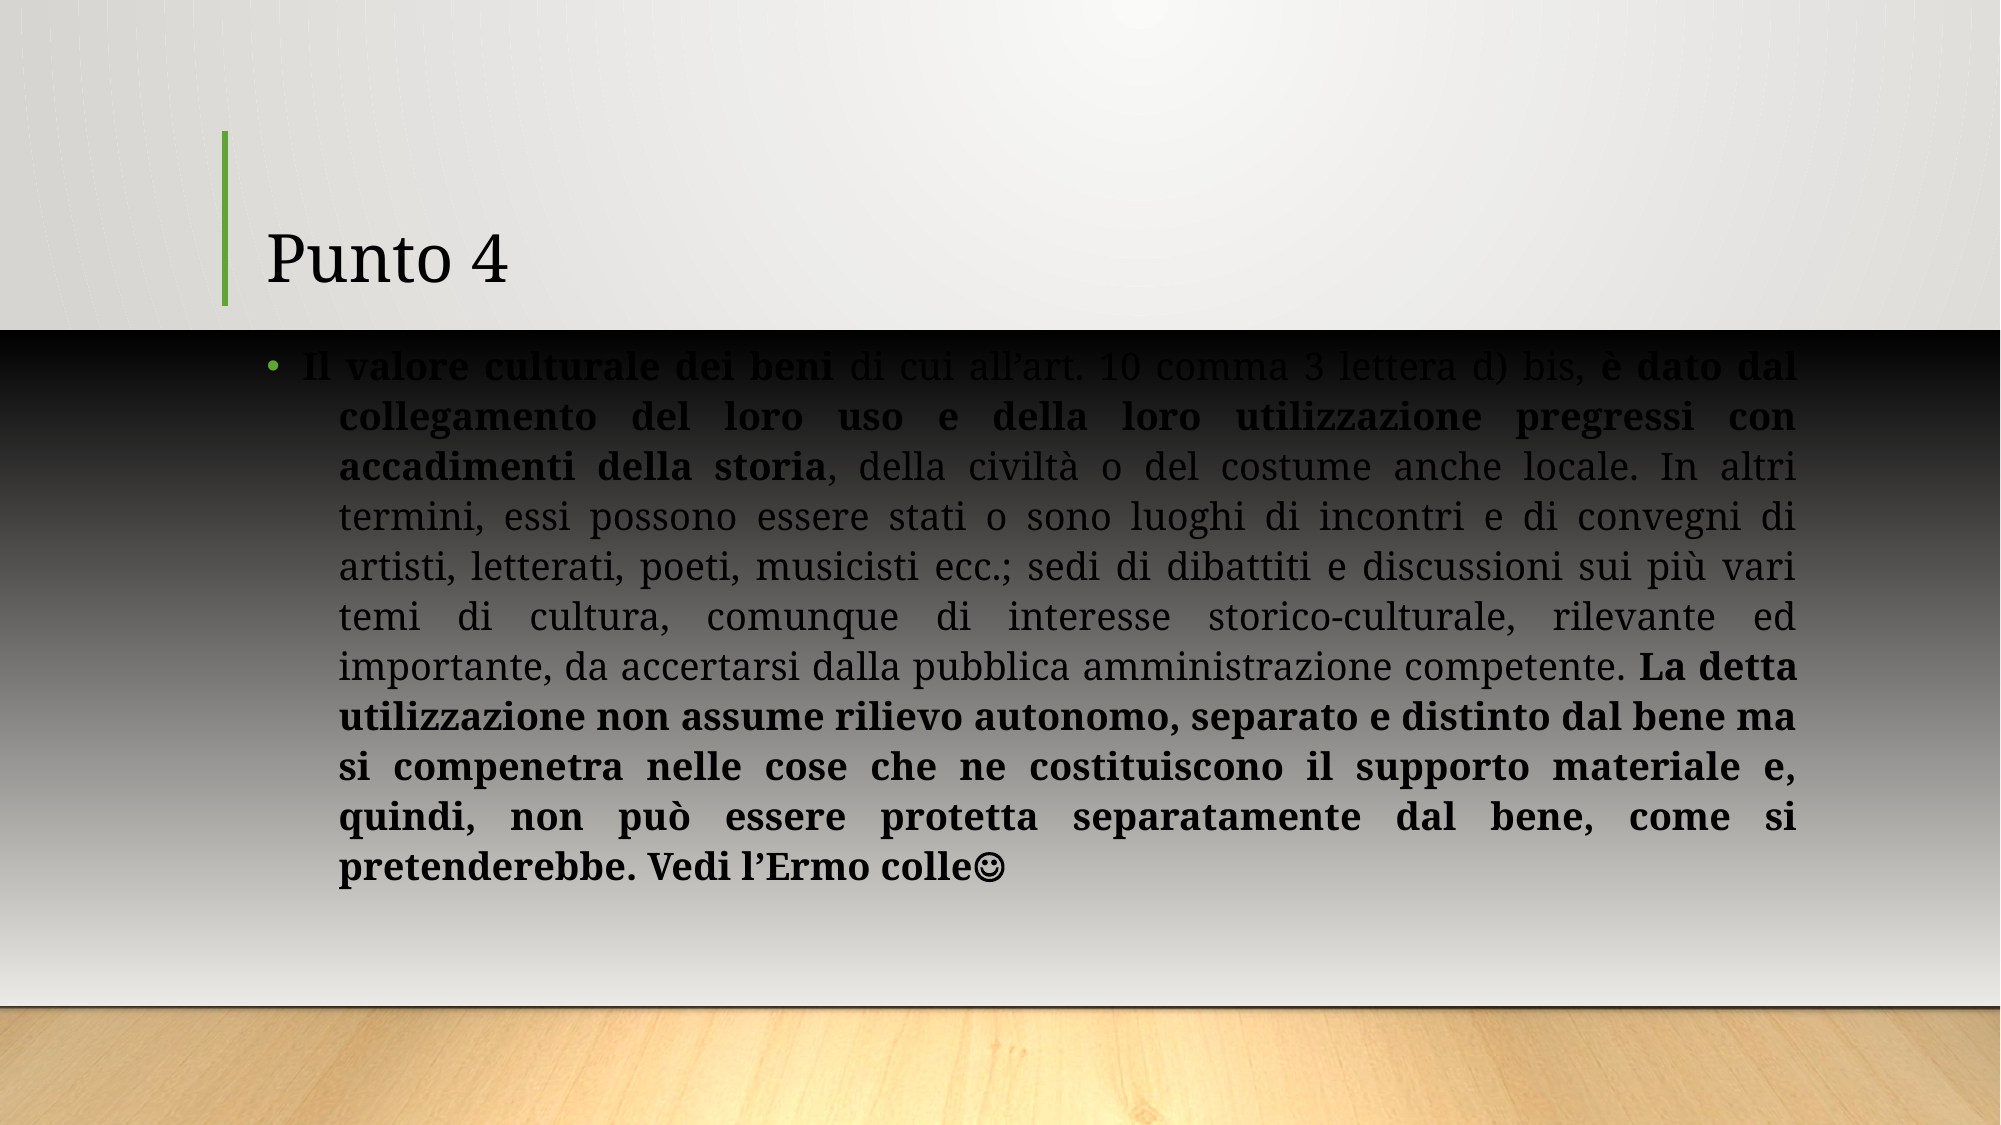

# Punto 4
Il valore culturale dei beni di cui all’art. 10 comma 3 lettera d) bis, è dato dal collegamento del loro uso e della loro utilizzazione pregressi con accadimenti della storia, della civiltà o del costume anche locale. In altri termini, essi possono essere stati o sono luoghi di incontri e di convegni di artisti, letterati, poeti, musicisti ecc.; sedi di dibattiti e discussioni sui più vari temi di cultura, comunque di interesse storico-culturale, rilevante ed importante, da accertarsi dalla pubblica amministrazione competente. La detta utilizzazione non assume rilievo autonomo, separato e distinto dal bene ma si compenetra nelle cose che ne costituiscono il supporto materiale e, quindi, non può essere protetta separatamente dal bene, come si pretenderebbe. Vedi l’Ermo colle